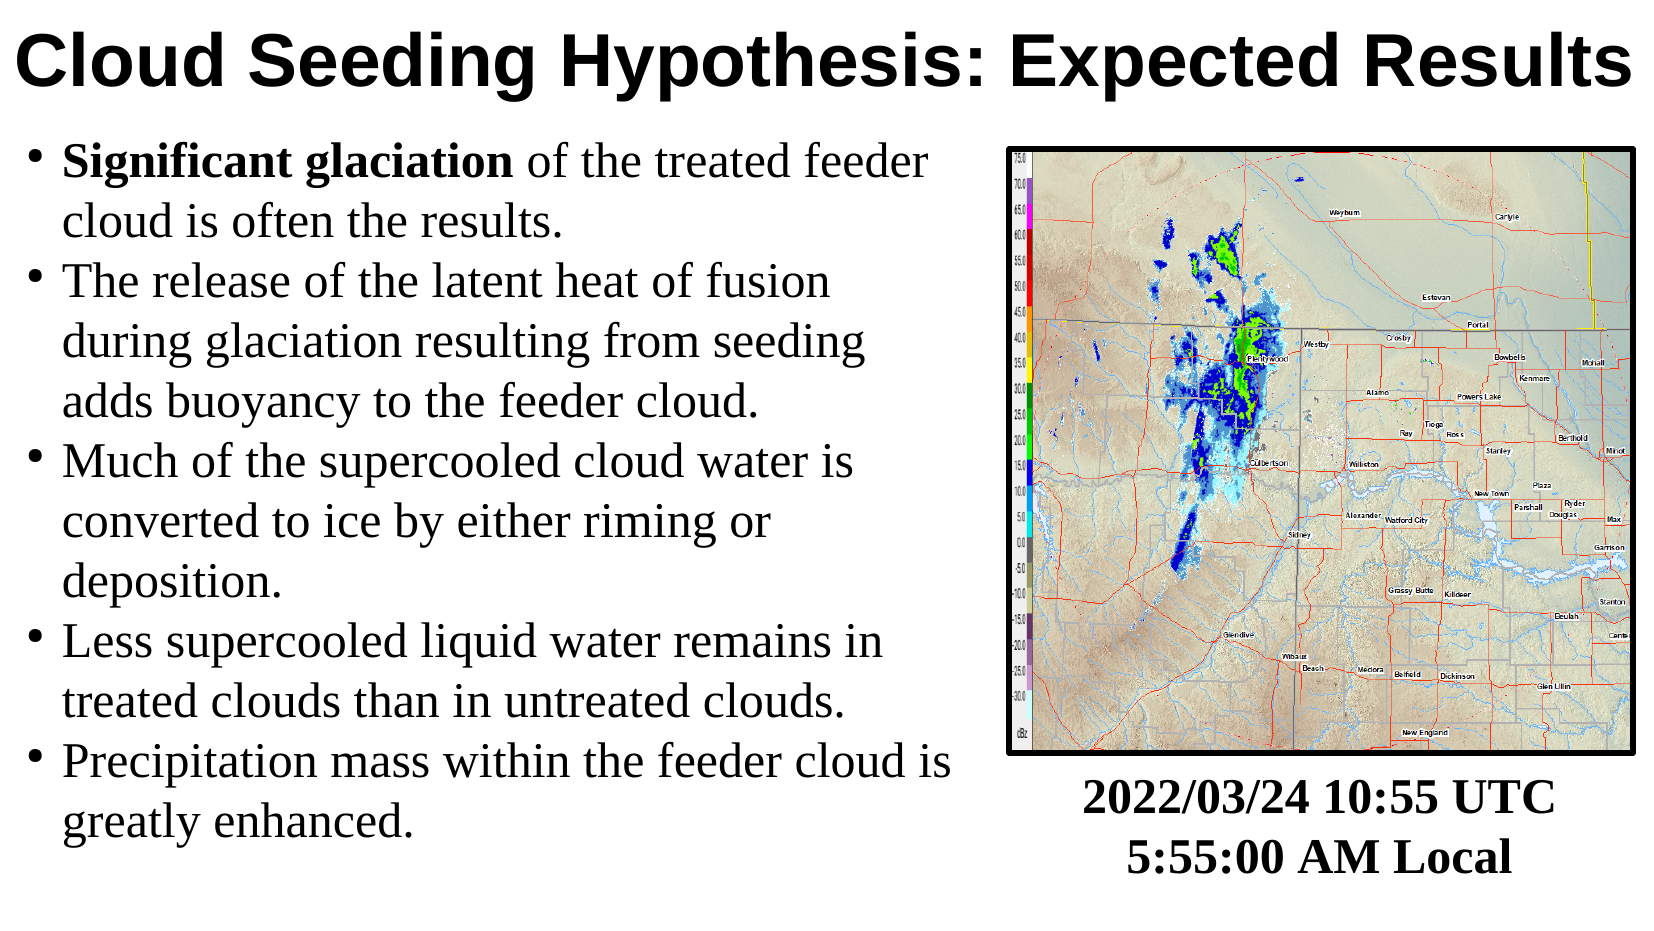

# Cloud Seeding Hypothesis: Expected Results
Significant glaciation of the treated feeder cloud is often the results.
The release of the latent heat of fusion during glaciation resulting from seeding adds buoyancy to the feeder cloud.
Much of the supercooled cloud water is converted to ice by either riming or deposition.
Less supercooled liquid water remains in treated clouds than in untreated clouds.
Precipitation mass within the feeder cloud is greatly enhanced.
2022/03/24 10:55 UTC
5:55:00 AM Local